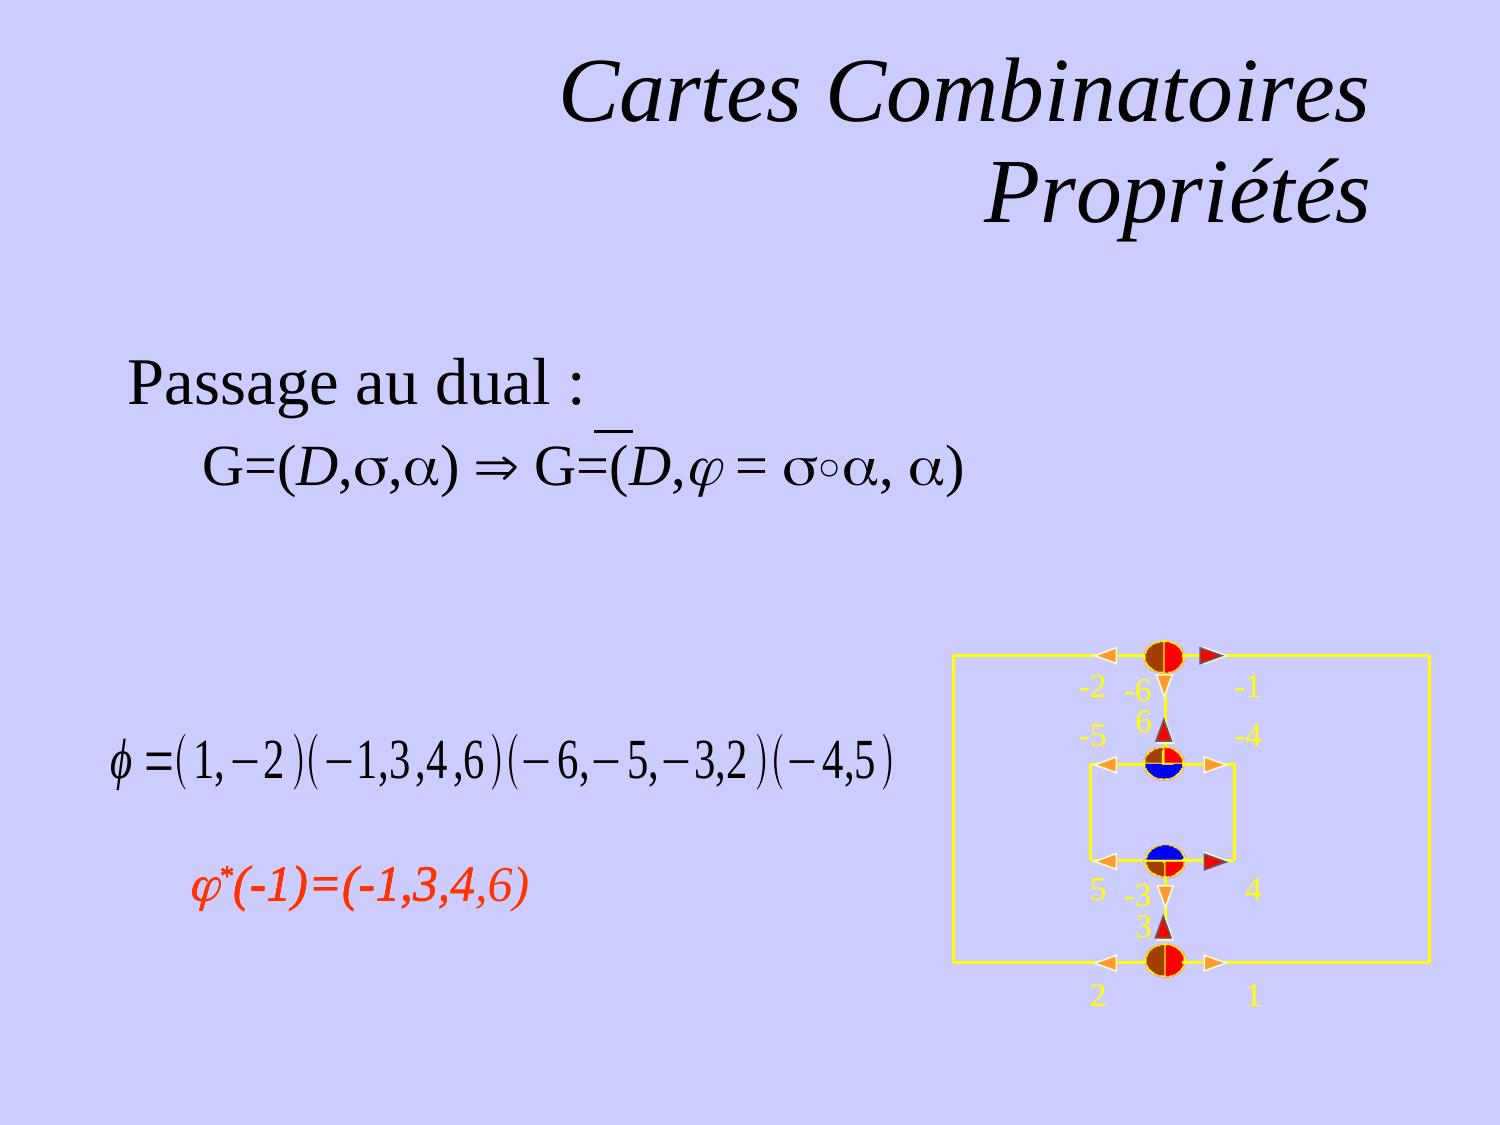

# Cartes Combinatoires Propriétés
Passage au dual :
G=(D,,)  G=(D, = , )
-2
-1
-6
6
-5
-4
*(-1)=(-1,3,4
*(-1)=(-1,3
*(-1)=(-1,
*(-1)=(-1,3,4,6)
5
4
-3
3
2
1